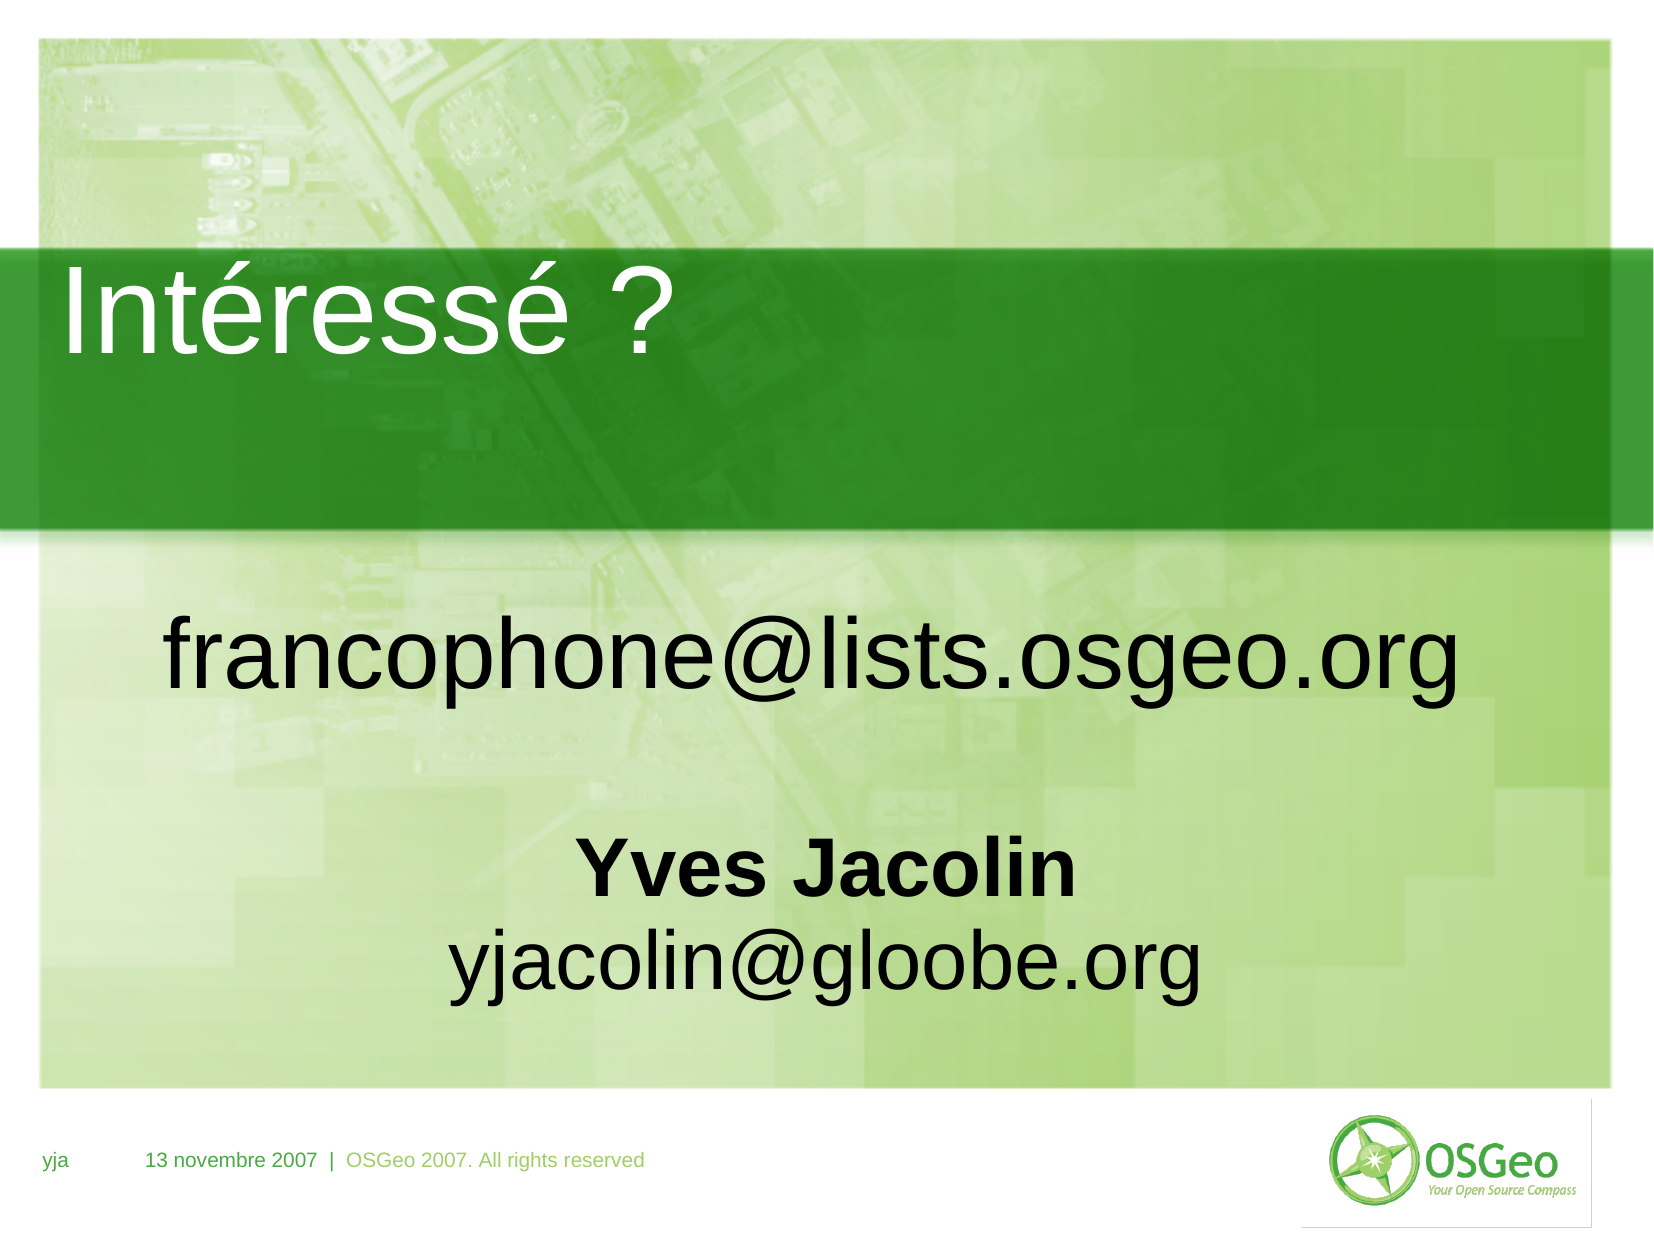

# Intéressé ?
francophone@lists.osgeo.org
Yves Jacolin
yjacolin@gloobe.org